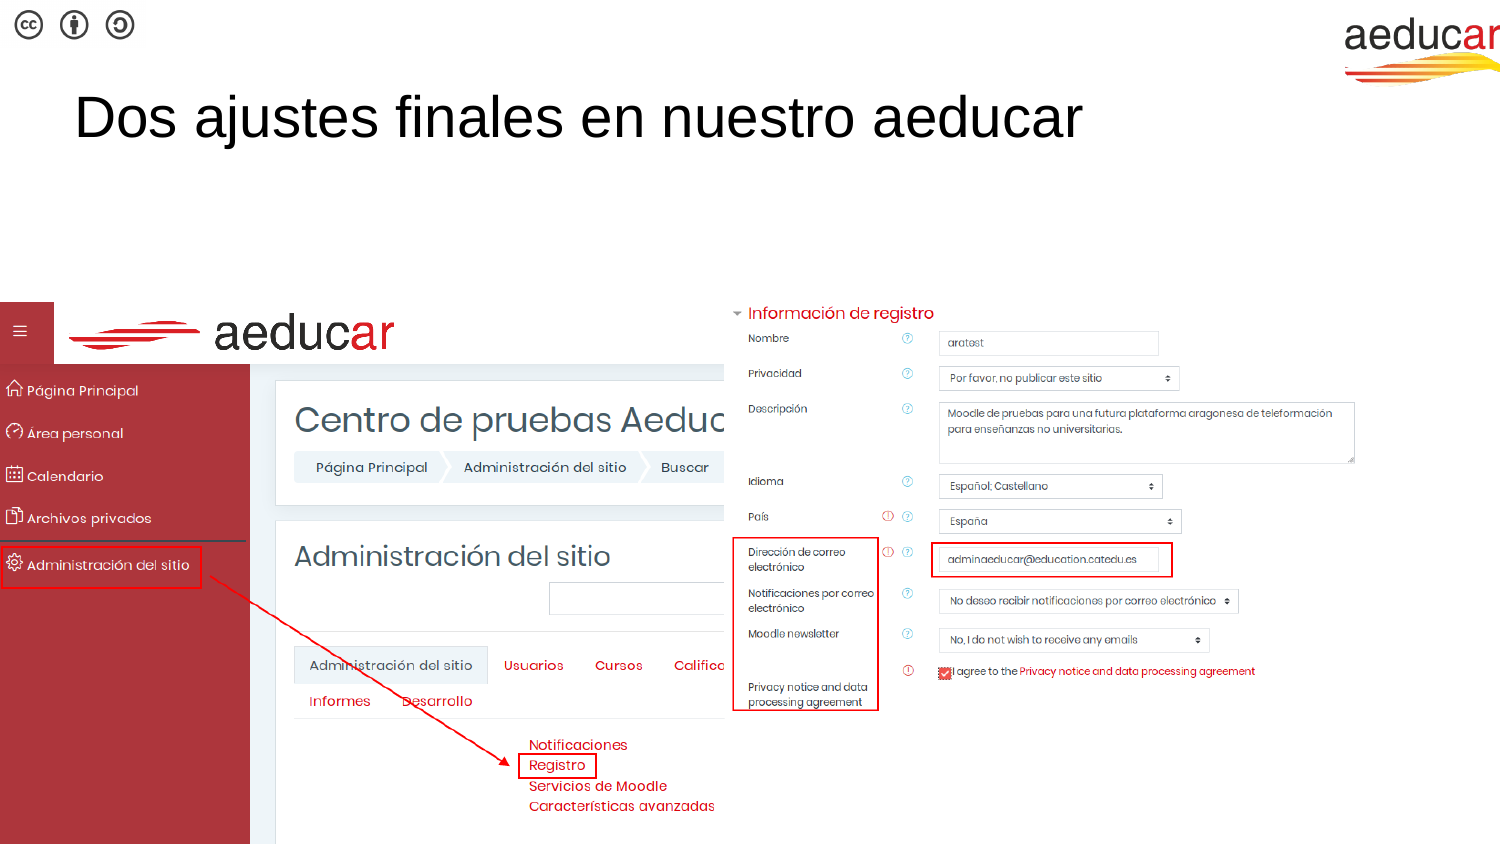

# Dos ajustes finales en nuestro aeducar